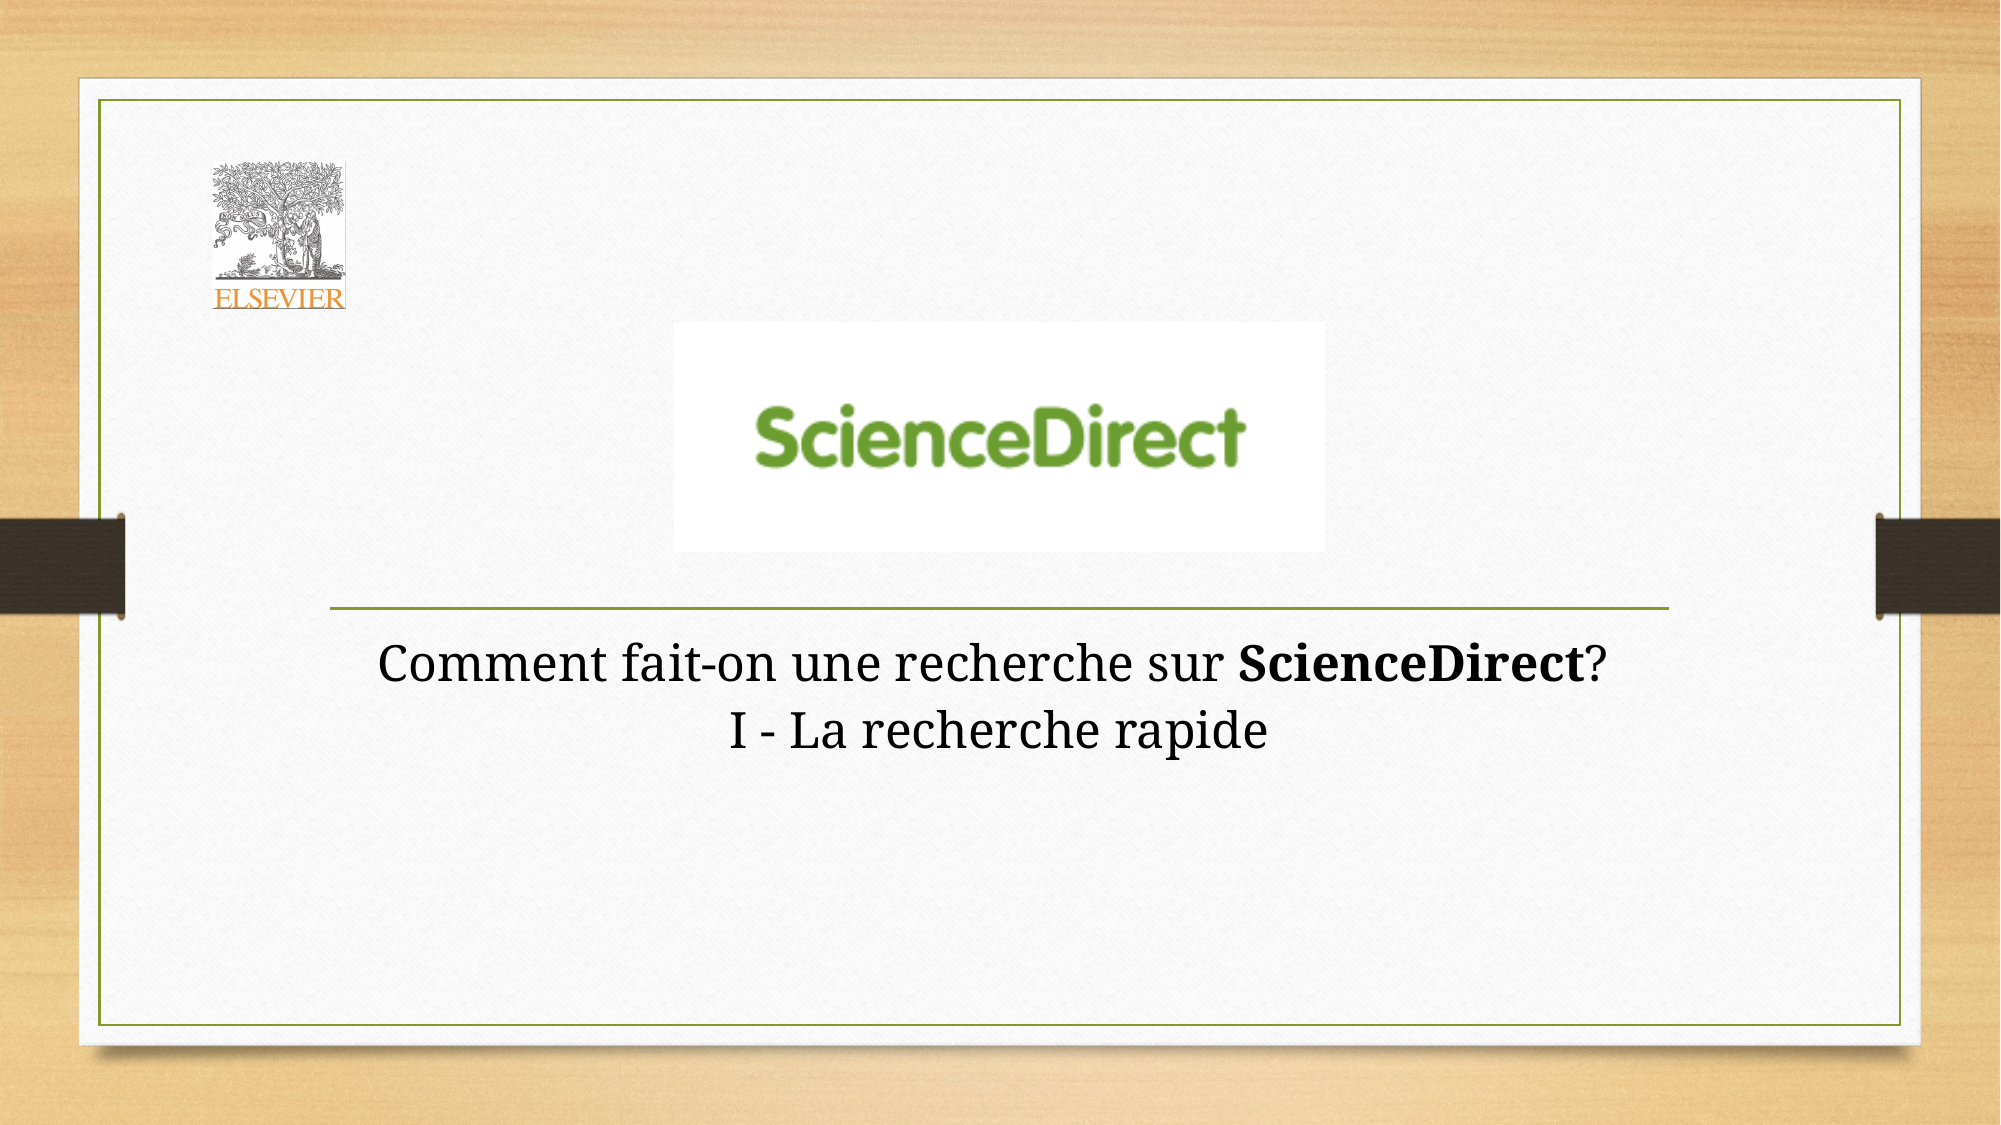

#
Comment fait-on une recherche sur ScienceDirect?
I - La recherche rapide